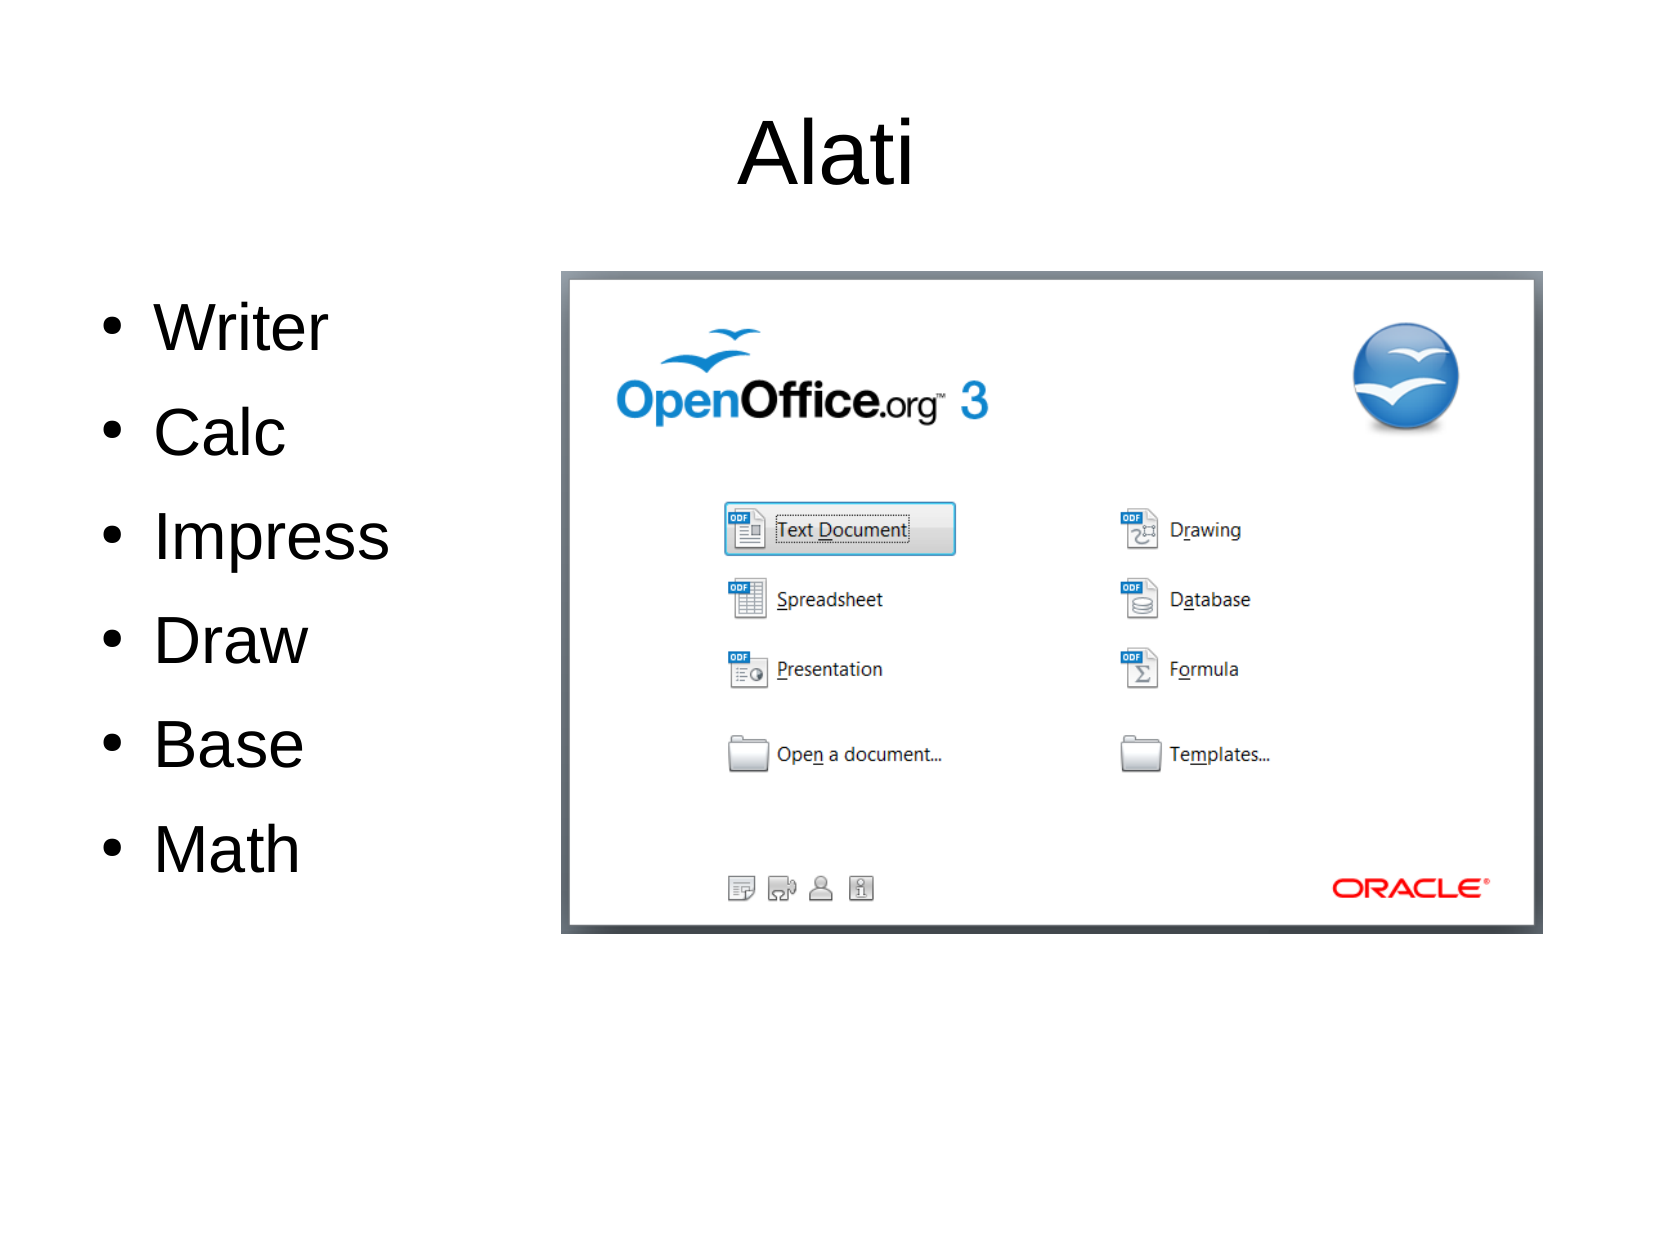

# Alati
Writer
Calc
Impress
Draw
Base
Math